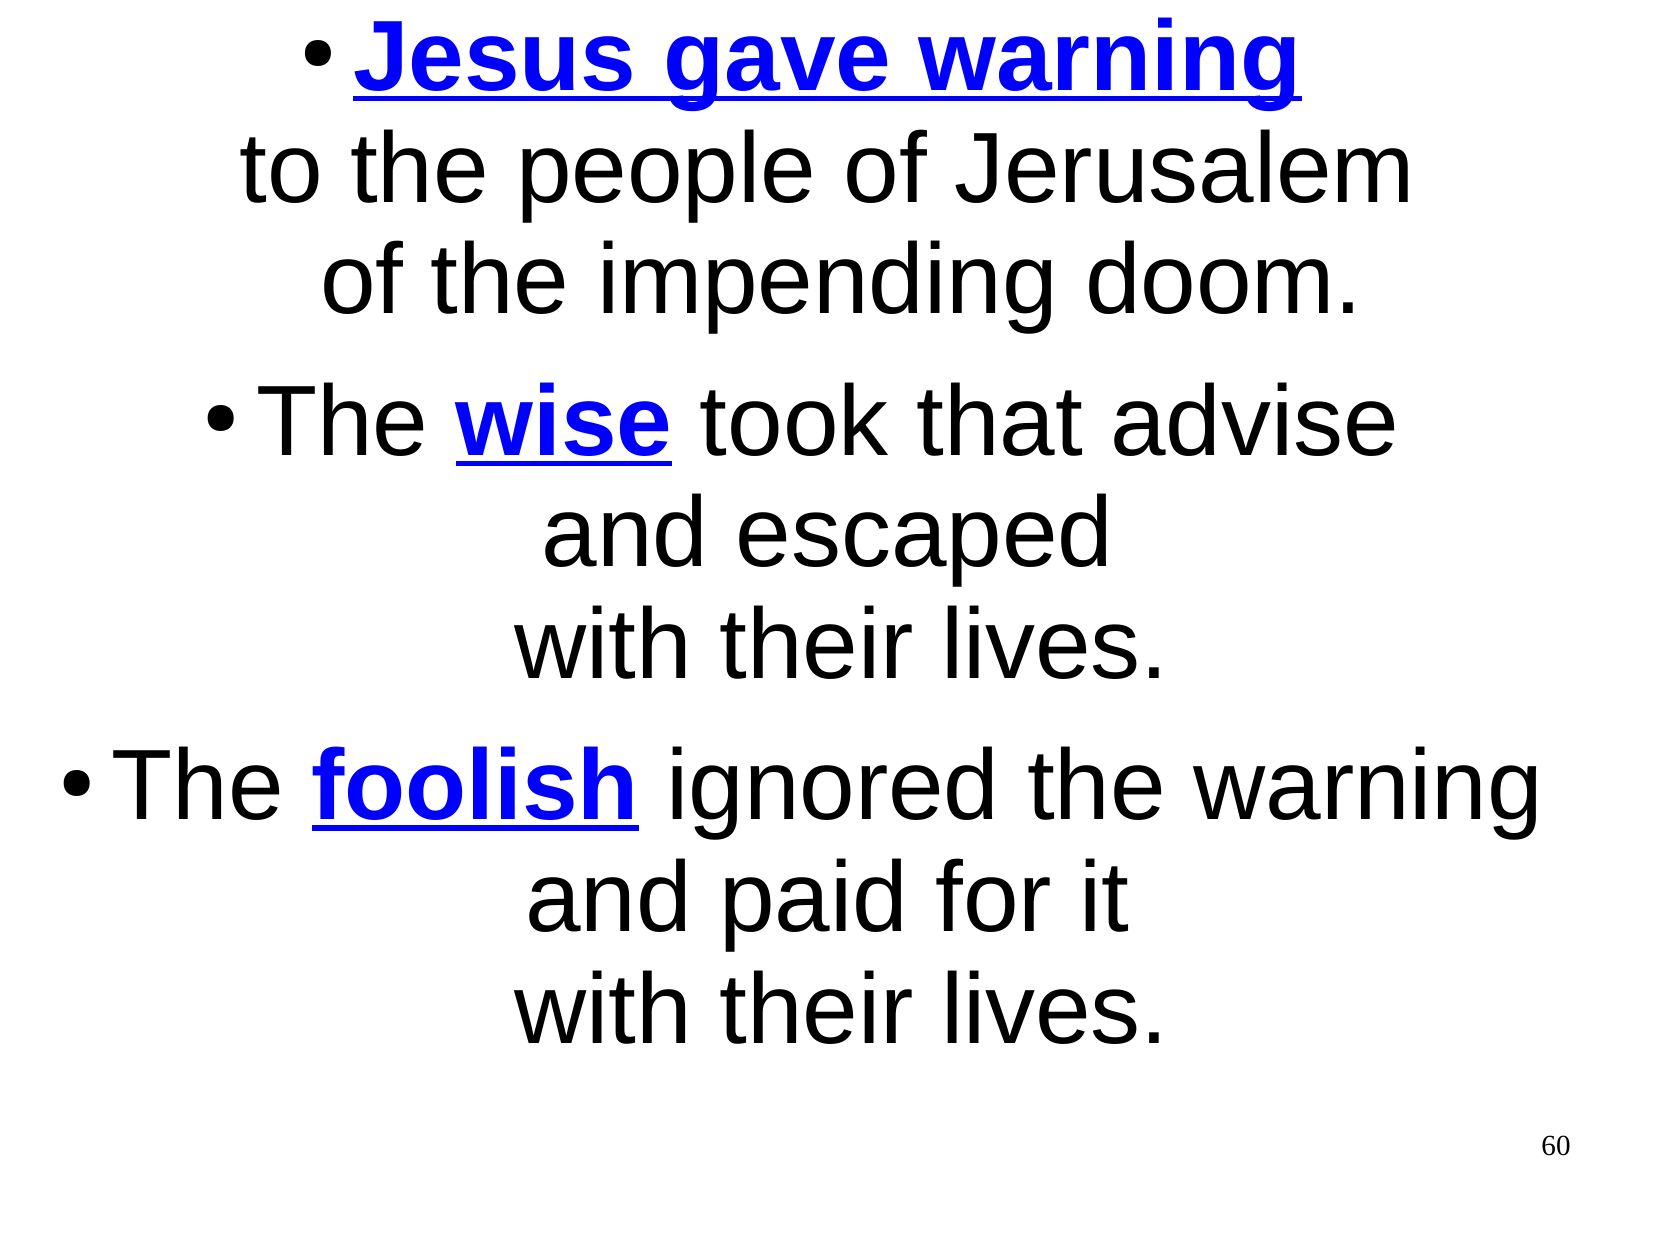

# Jesus gave warning to the people of Jerusalem of the impending doom.
The wise took that advise
and escaped
with their lives.
The foolish ignored the warning
and paid for it
with their lives.
60